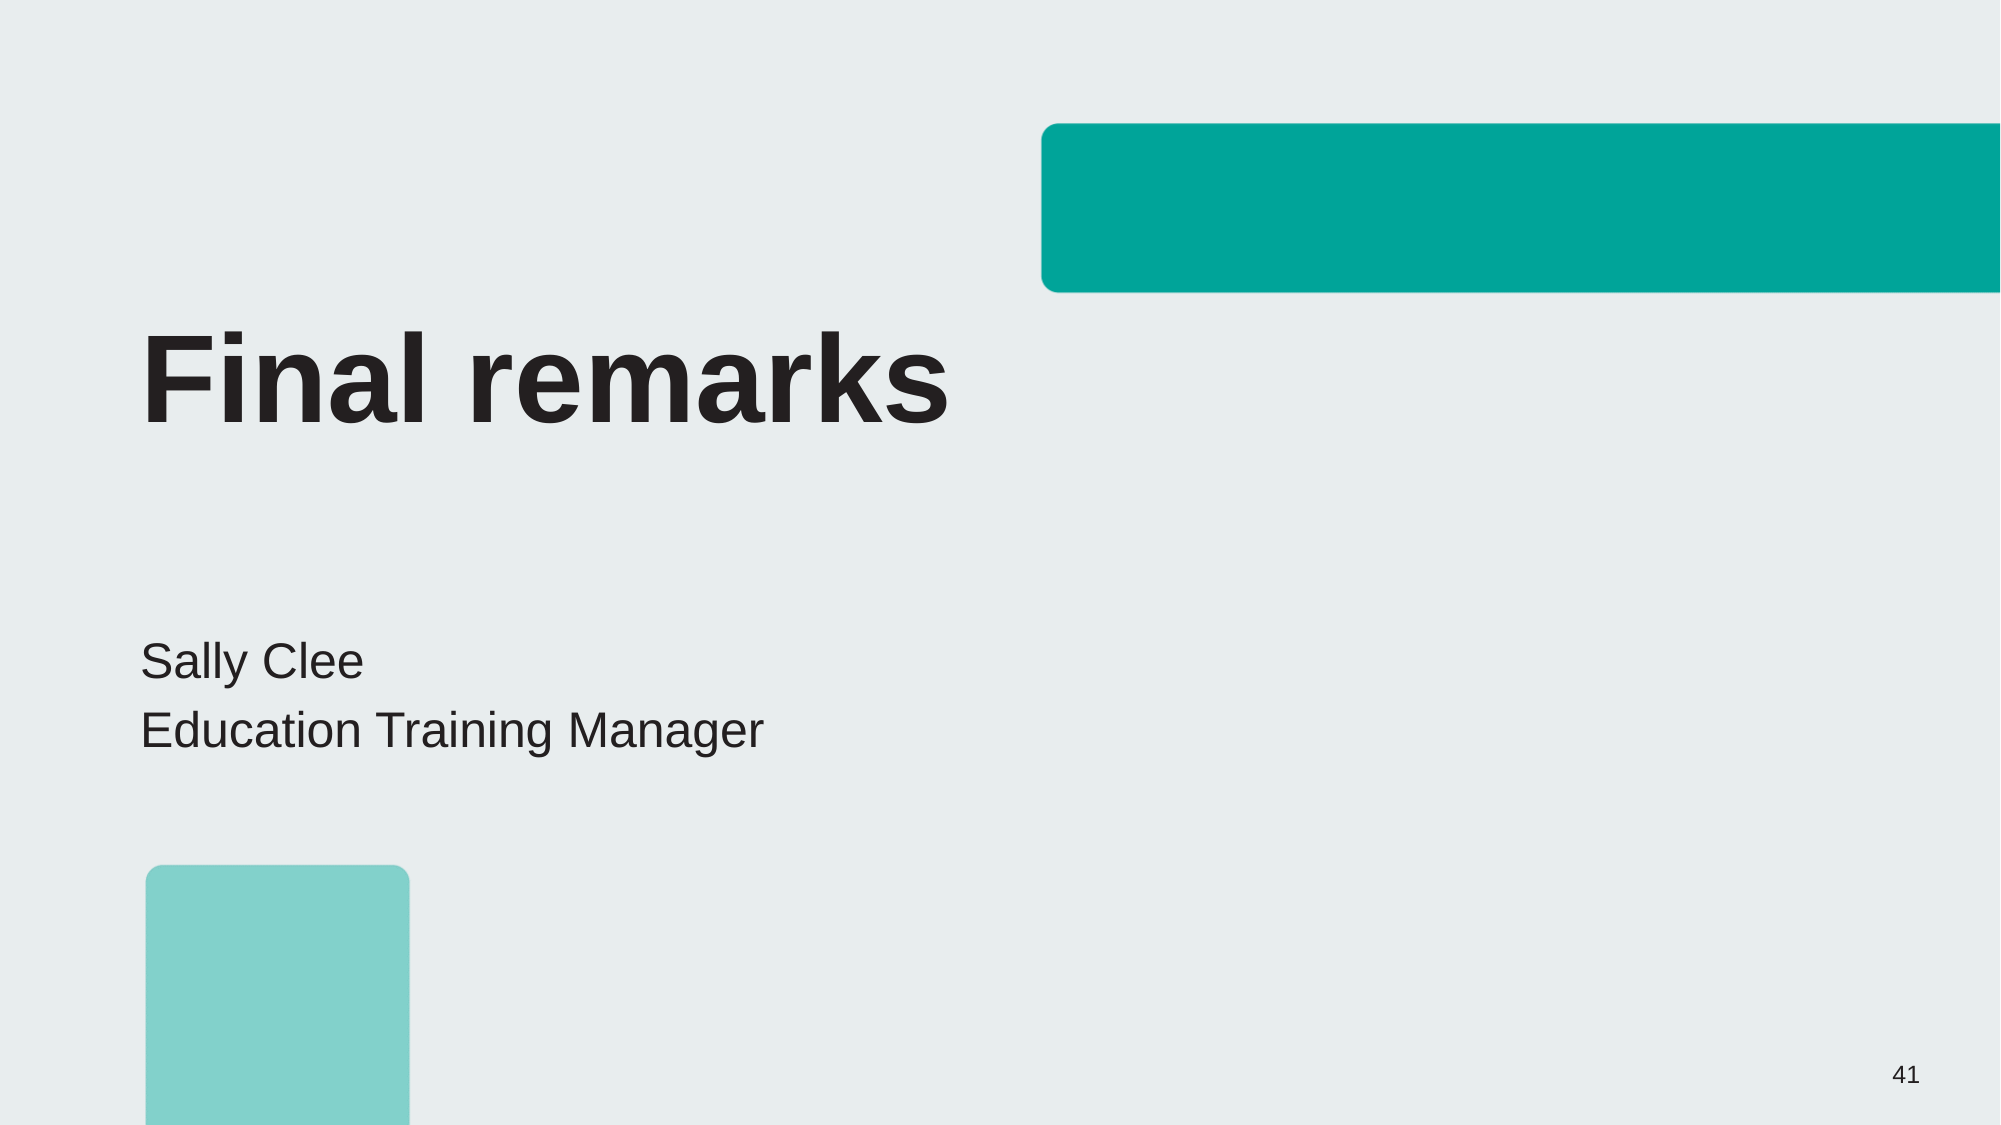

Final remarks
# Sally Clee
Education Training Manager